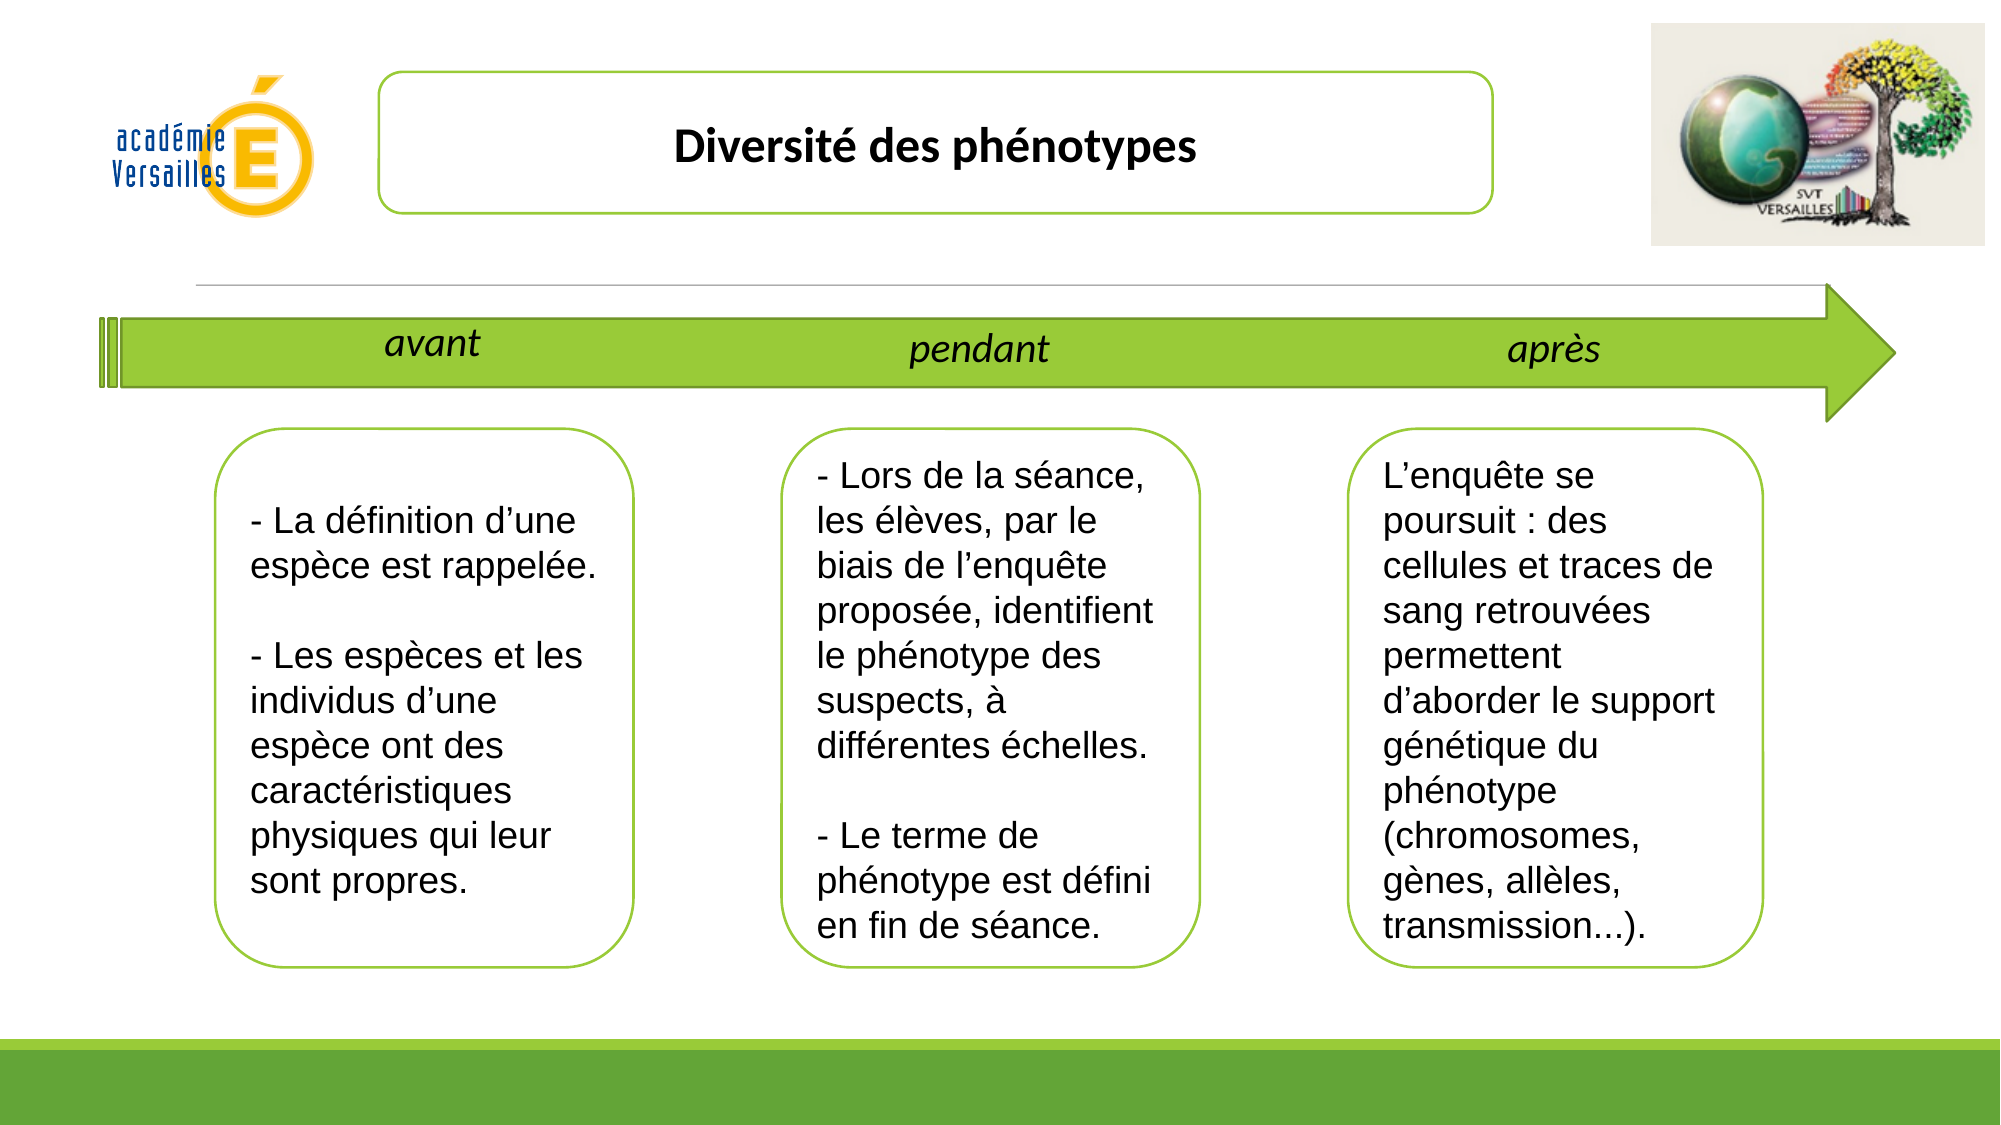

Diversité des phénotypes
avant
pendant
après
- La définition d’une espèce est rappelée.
- Les espèces et les individus d’une espèce ont des caractéristiques physiques qui leur sont propres.
- Lors de la séance, les élèves, par le biais de l’enquête proposée, identifient le phénotype des suspects, à différentes échelles.
- Le terme de phénotype est défini en fin de séance.
L’enquête se poursuit : des cellules et traces de sang retrouvées permettent d’aborder le support génétique du phénotype (chromosomes, gènes, allèles, transmission...).